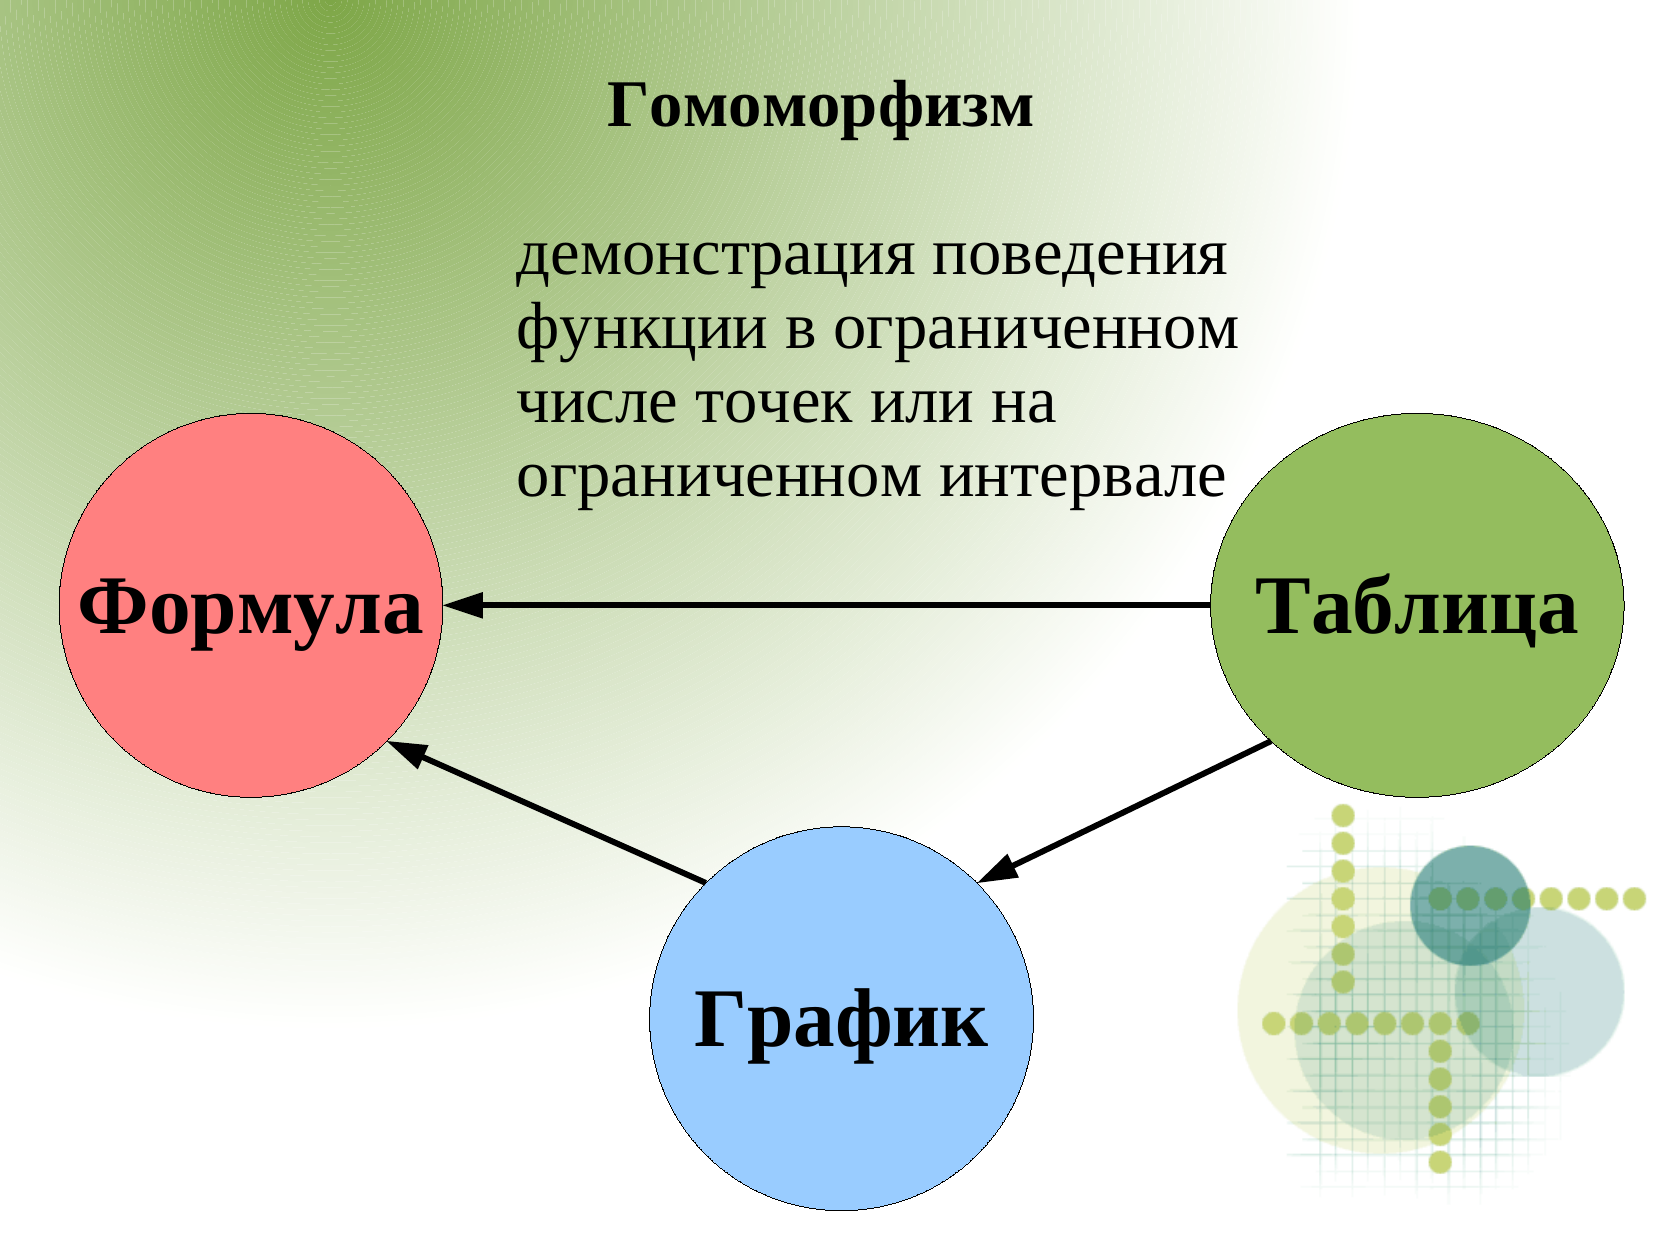

Гомоморфизм
демонстрация поведения функции в ограниченном числе точек или на ограниченном интервале
Формула
Таблица
График